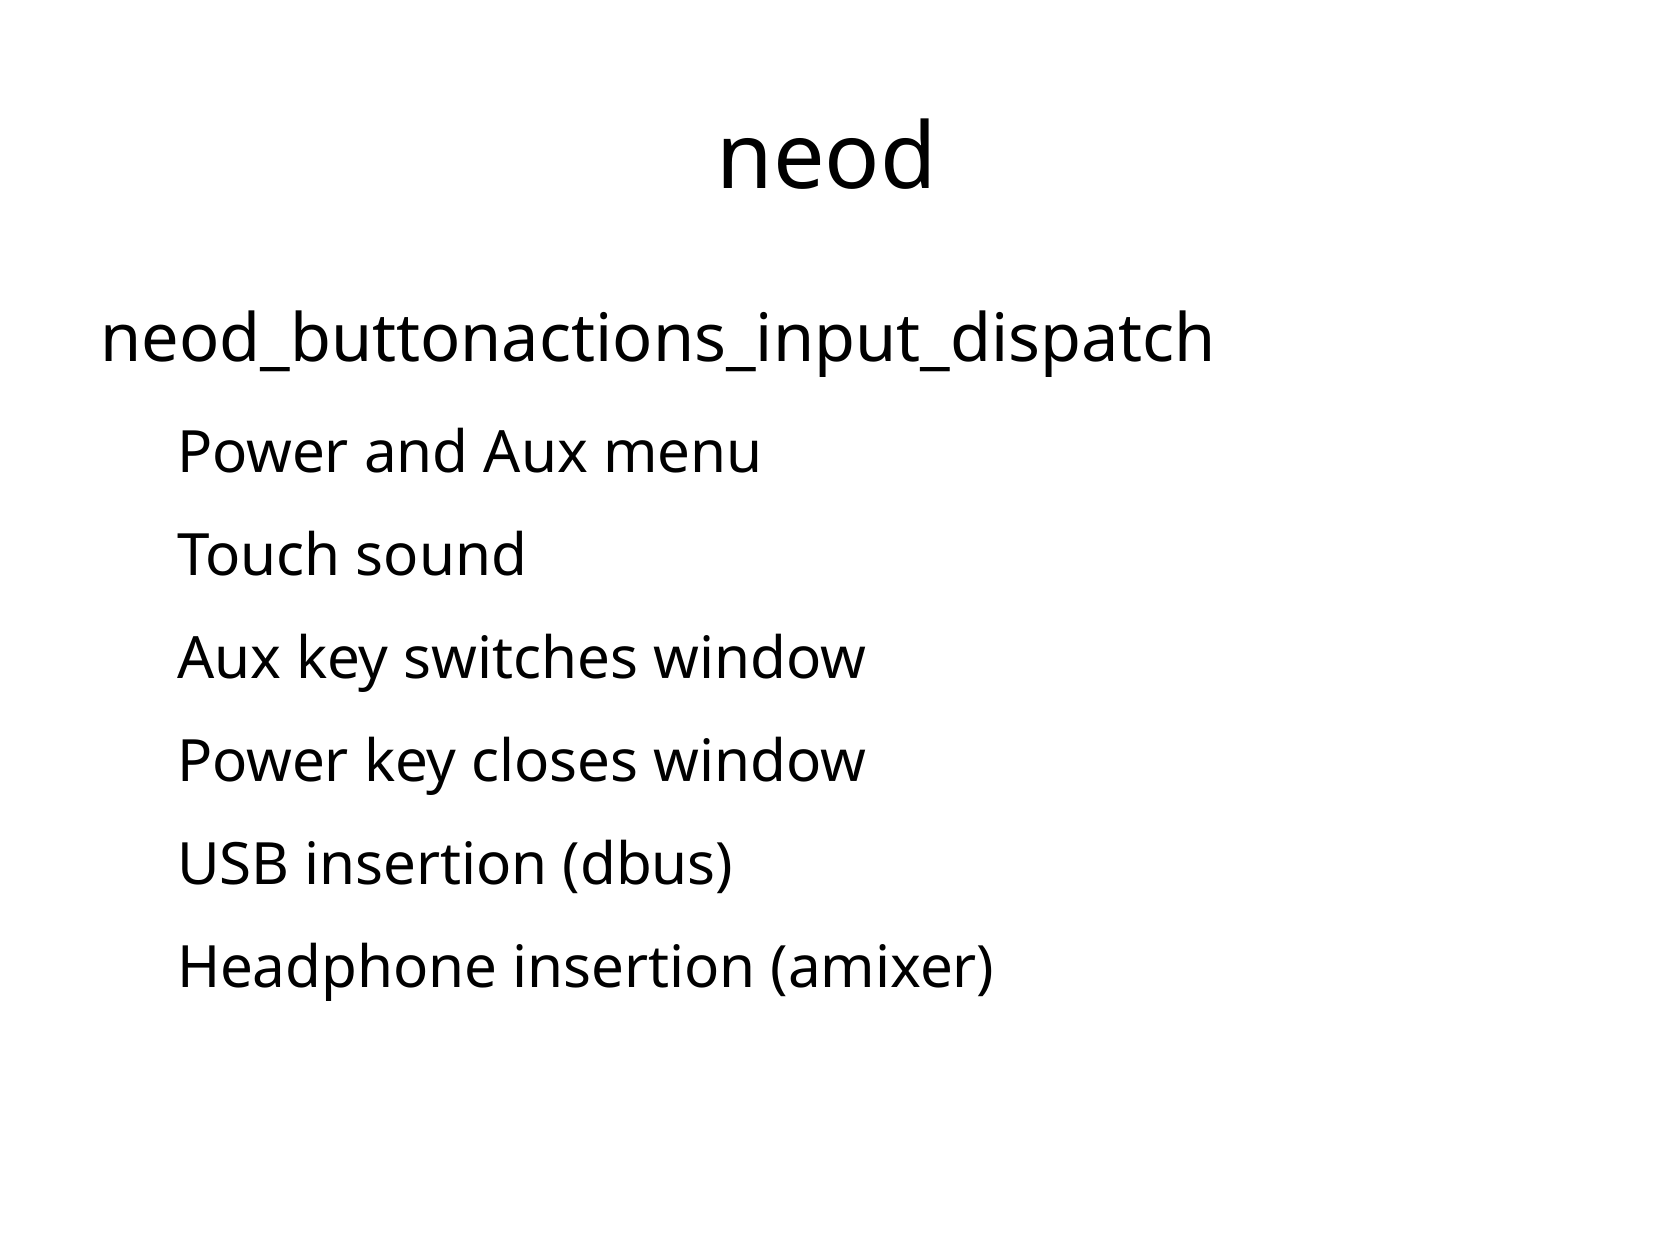

# neod
neod_buttonactions_input_dispatch
Power and Aux menu
Touch sound
Aux key switches window
Power key closes window
USB insertion (dbus)
Headphone insertion (amixer)